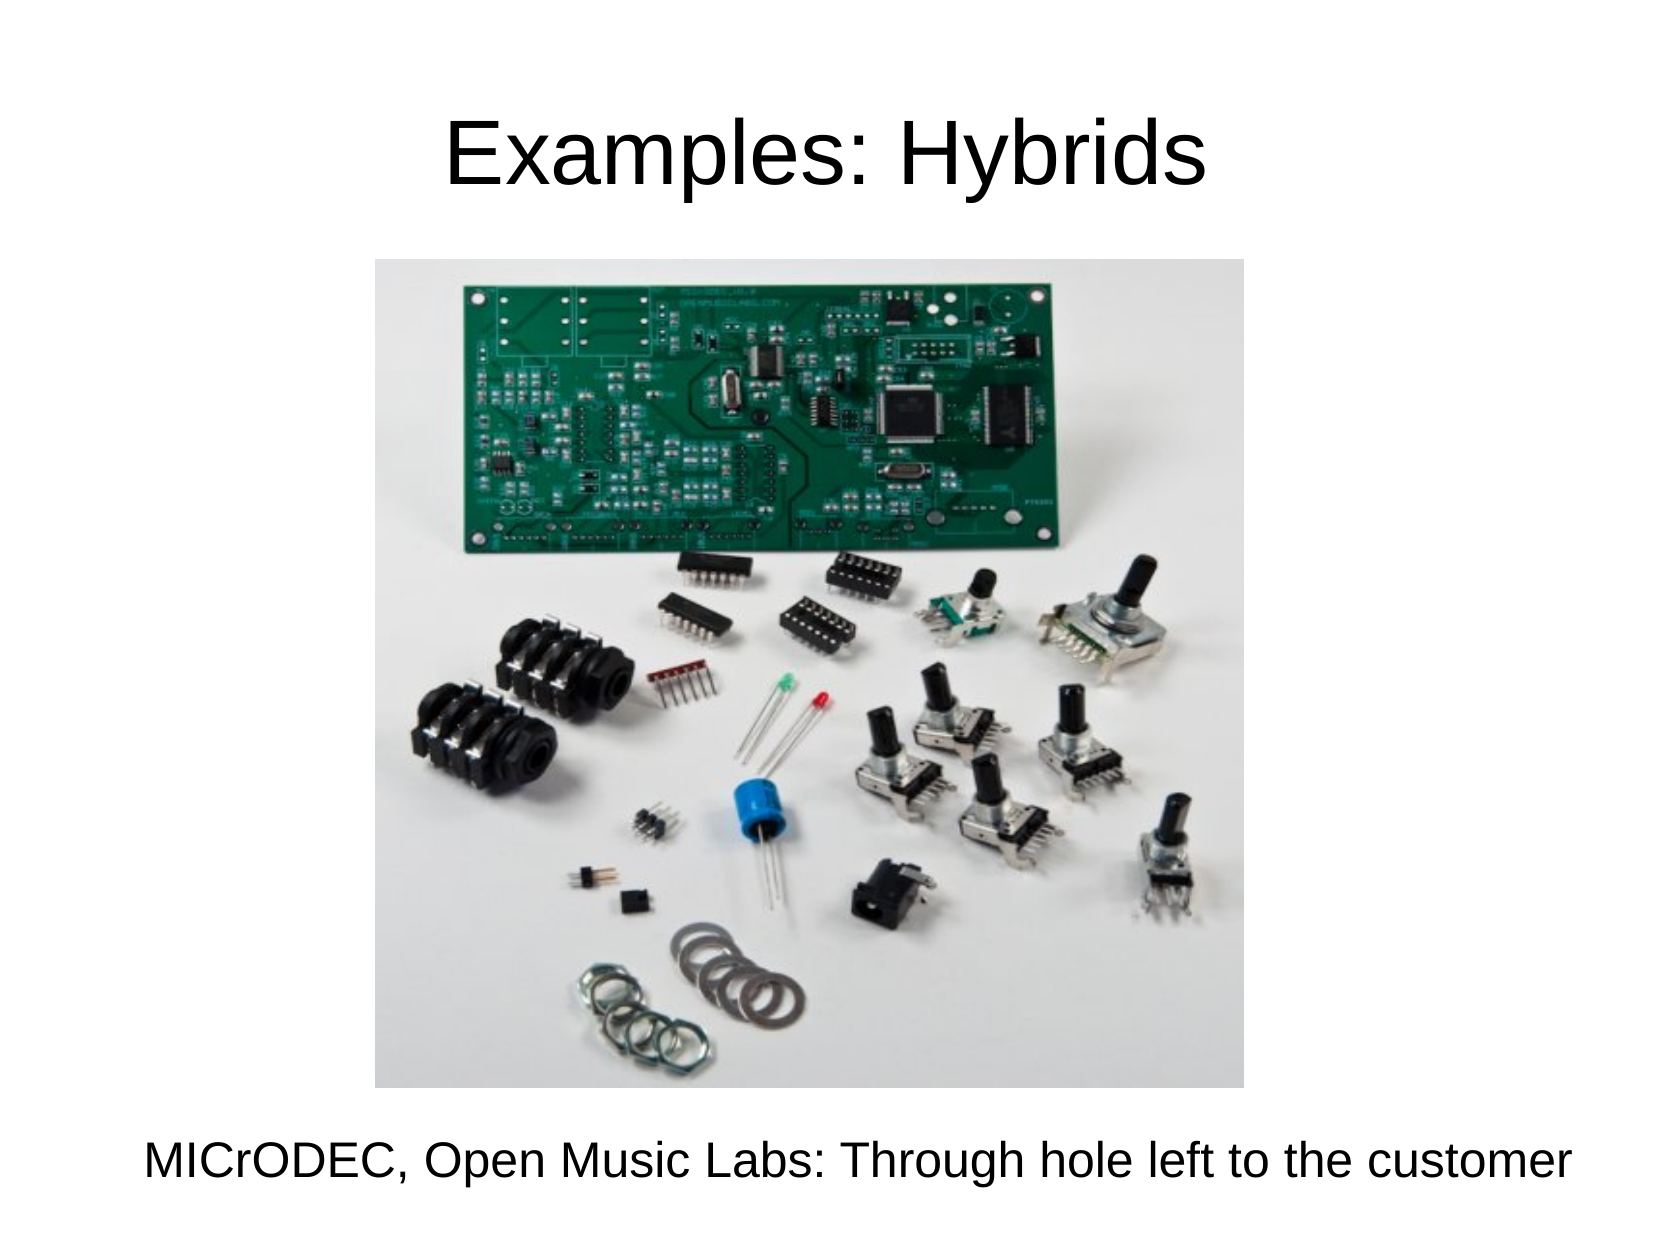

# Examples: Hybrids
MICrODEC, Open Music Labs: Through hole left to the customer